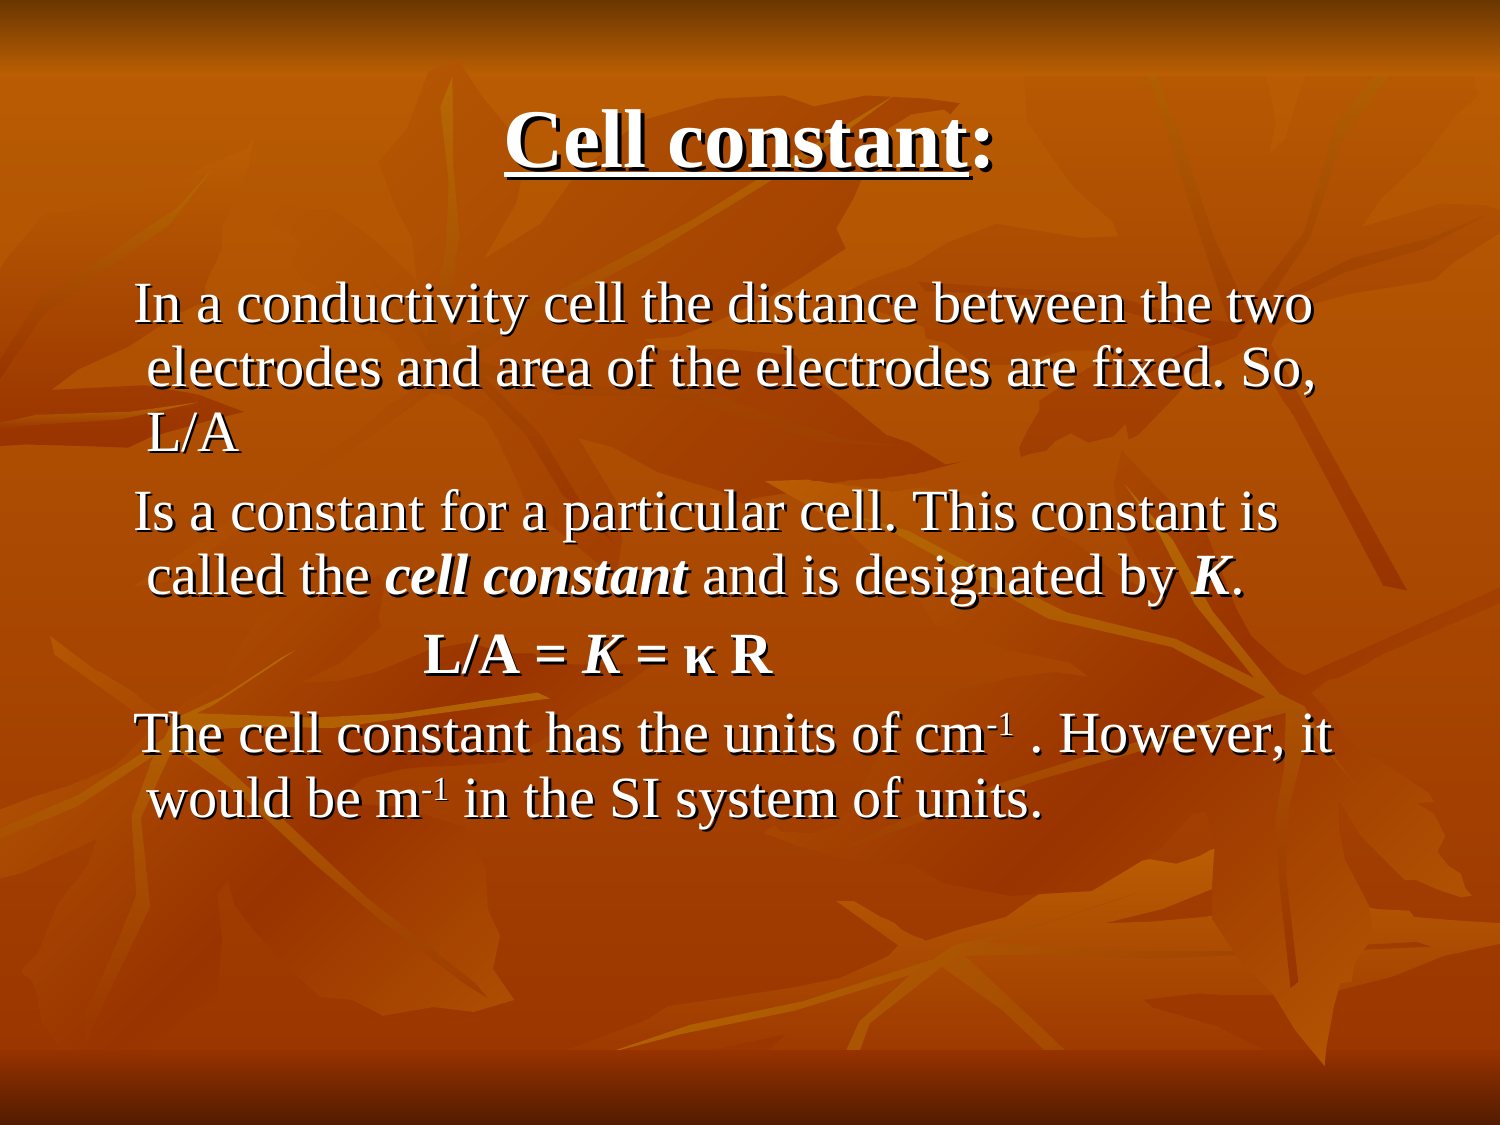

# Cell constant:
 In a conductivity cell the distance between the two electrodes and area of the electrodes are fixed. So, L/A
 Is a constant for a particular cell. This constant is called the cell constant and is designated by K.
 L/A = K = κ R
 The cell constant has the units of cm-1 . However, it would be m-1 in the SI system of units.